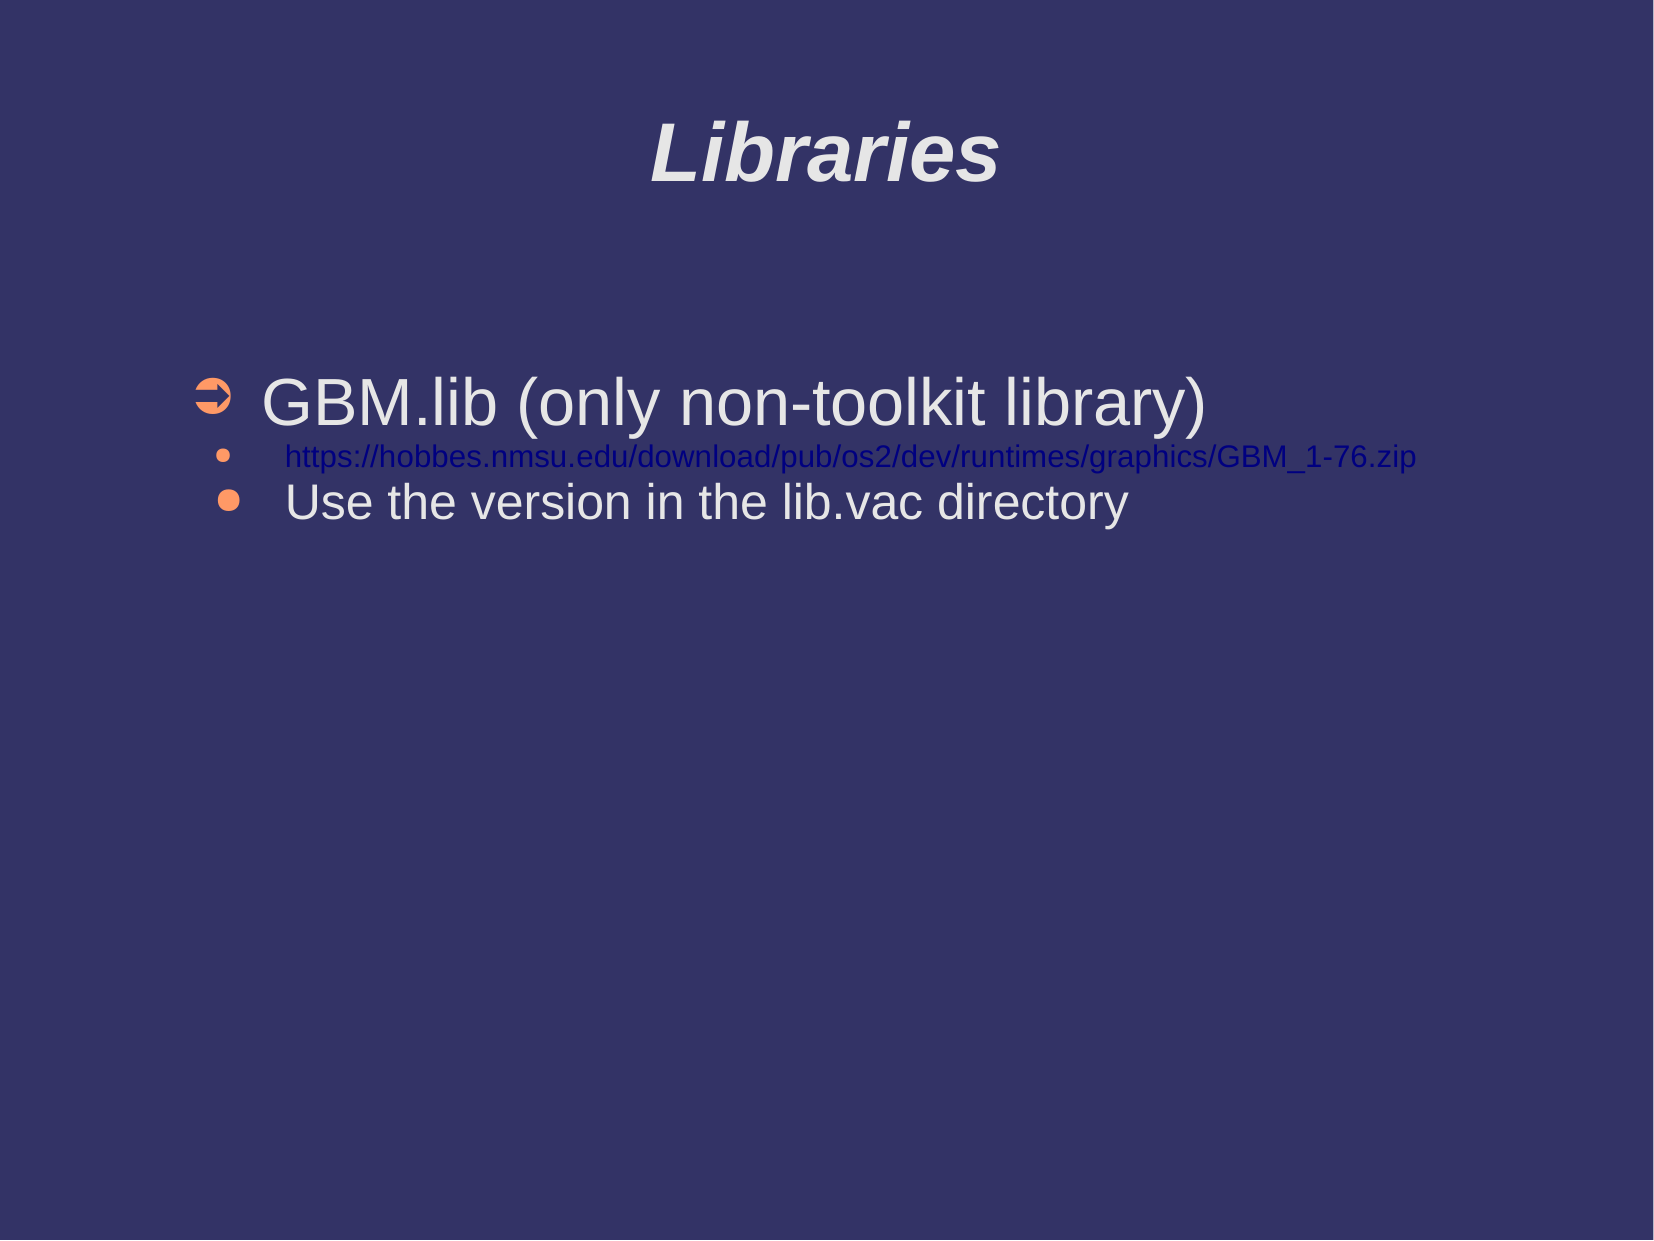

# Libraries
GBM.lib (only non-toolkit library)
https://hobbes.nmsu.edu/download/pub/os2/dev/runtimes/graphics/GBM_1-76.zip
Use the version in the lib.vac directory